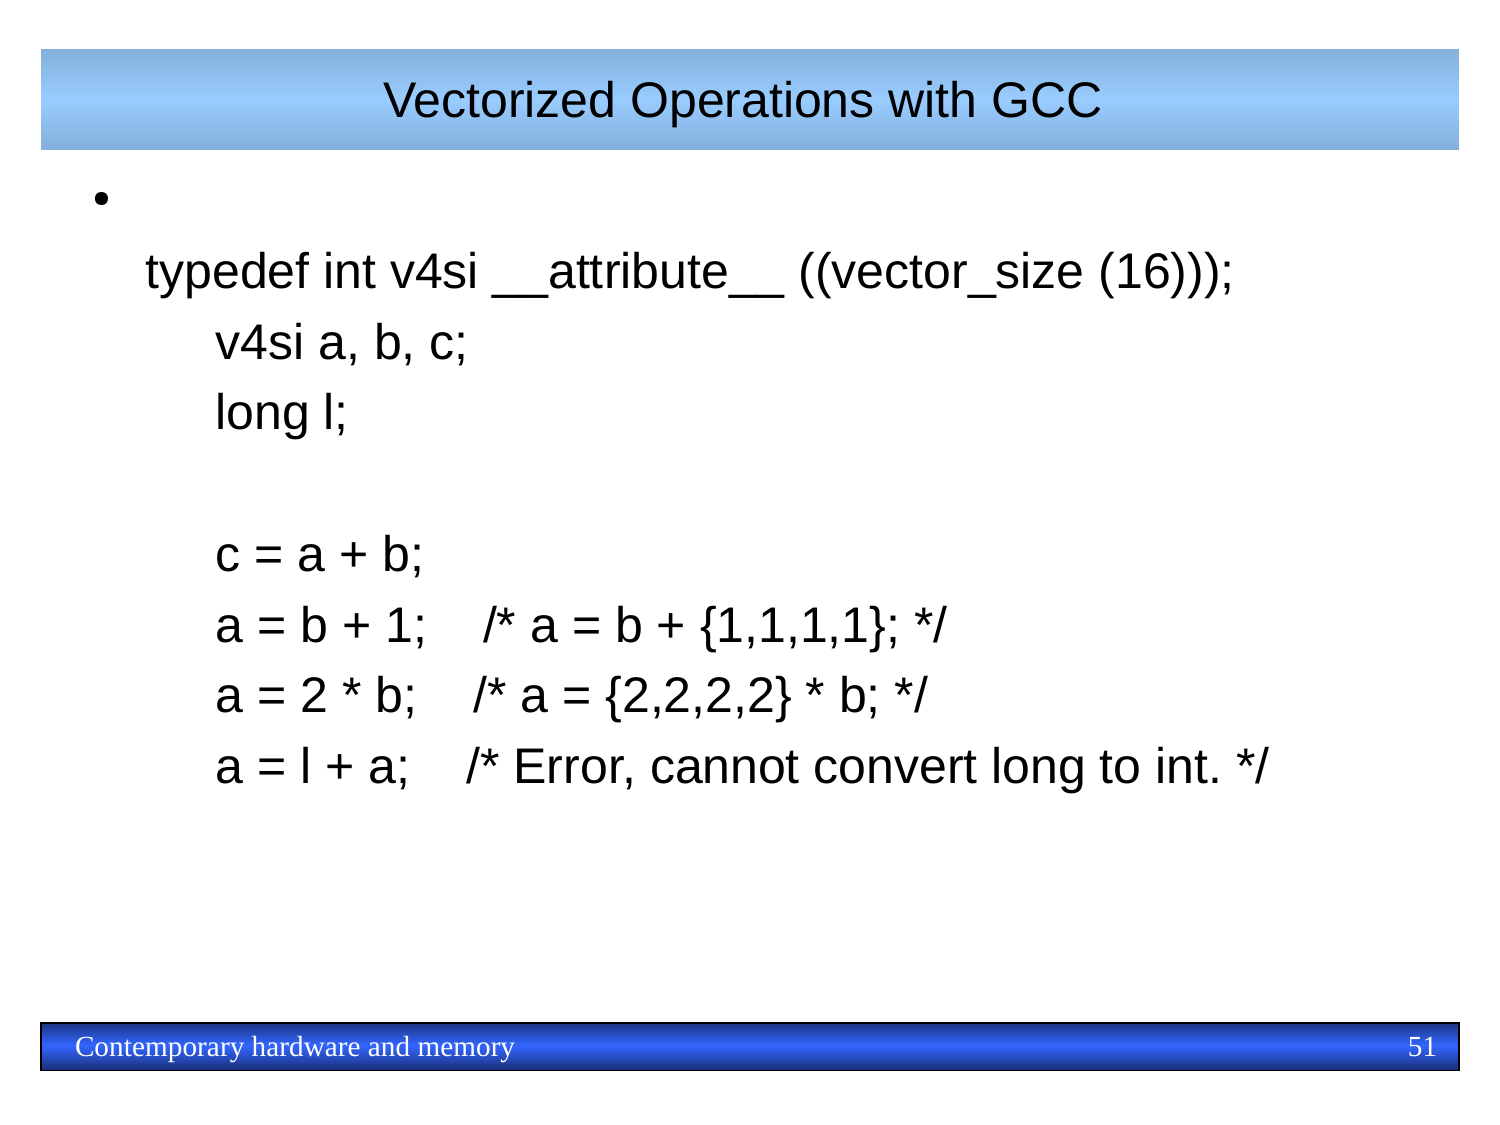

# Vectorized Operations with GCC
typedef int v4si __attribute__ ((vector_size (16)));
 v4si a, b, c;
 long l;
 c = a + b;
 a = b + 1; /* a = b + {1,1,1,1}; */
 a = 2 * b; /* a = {2,2,2,2} * b; */
 a = l + a; /* Error, cannot convert long to int. */
Contemporary hardware and memory
51